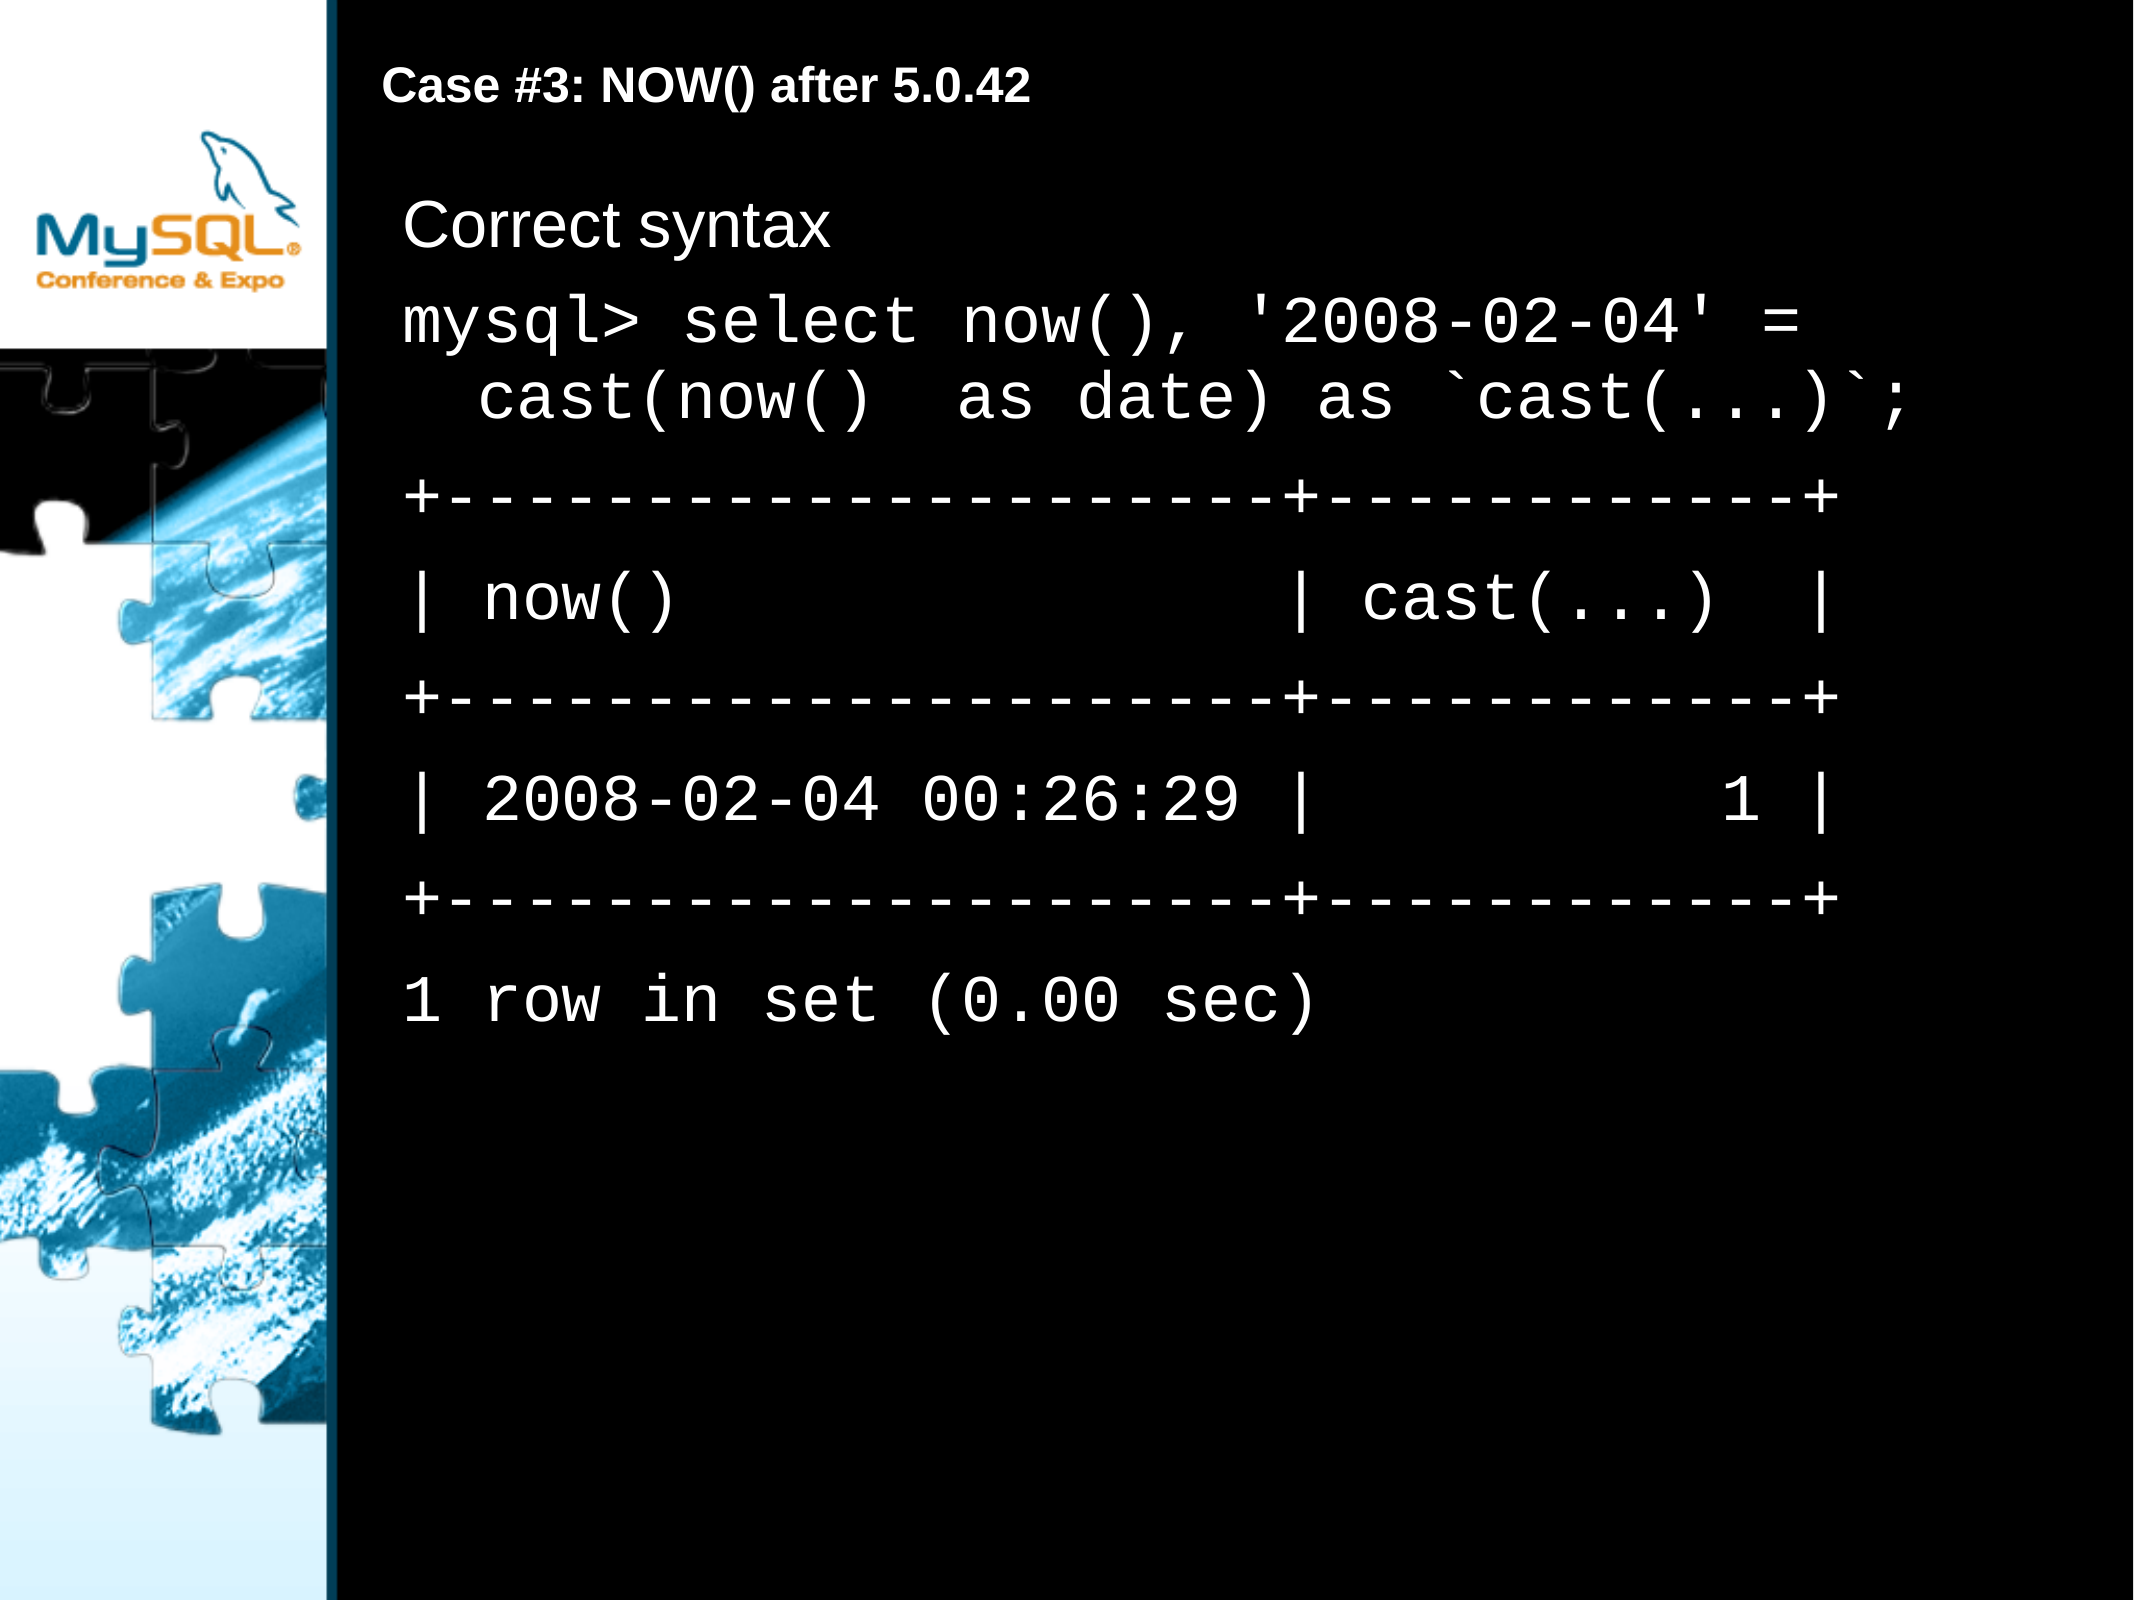

# Case #3: NOW() after 5.0.42
Correct syntax
mysql> select now(), '2008-02-04' = cast(now() as date) as `cast(...)`;
+---------------------+------------+
| now() | cast(...) |
+---------------------+------------+
| 2008-02-04 00:26:29 | 1 |
+---------------------+------------+
1 row in set (0.00 sec)